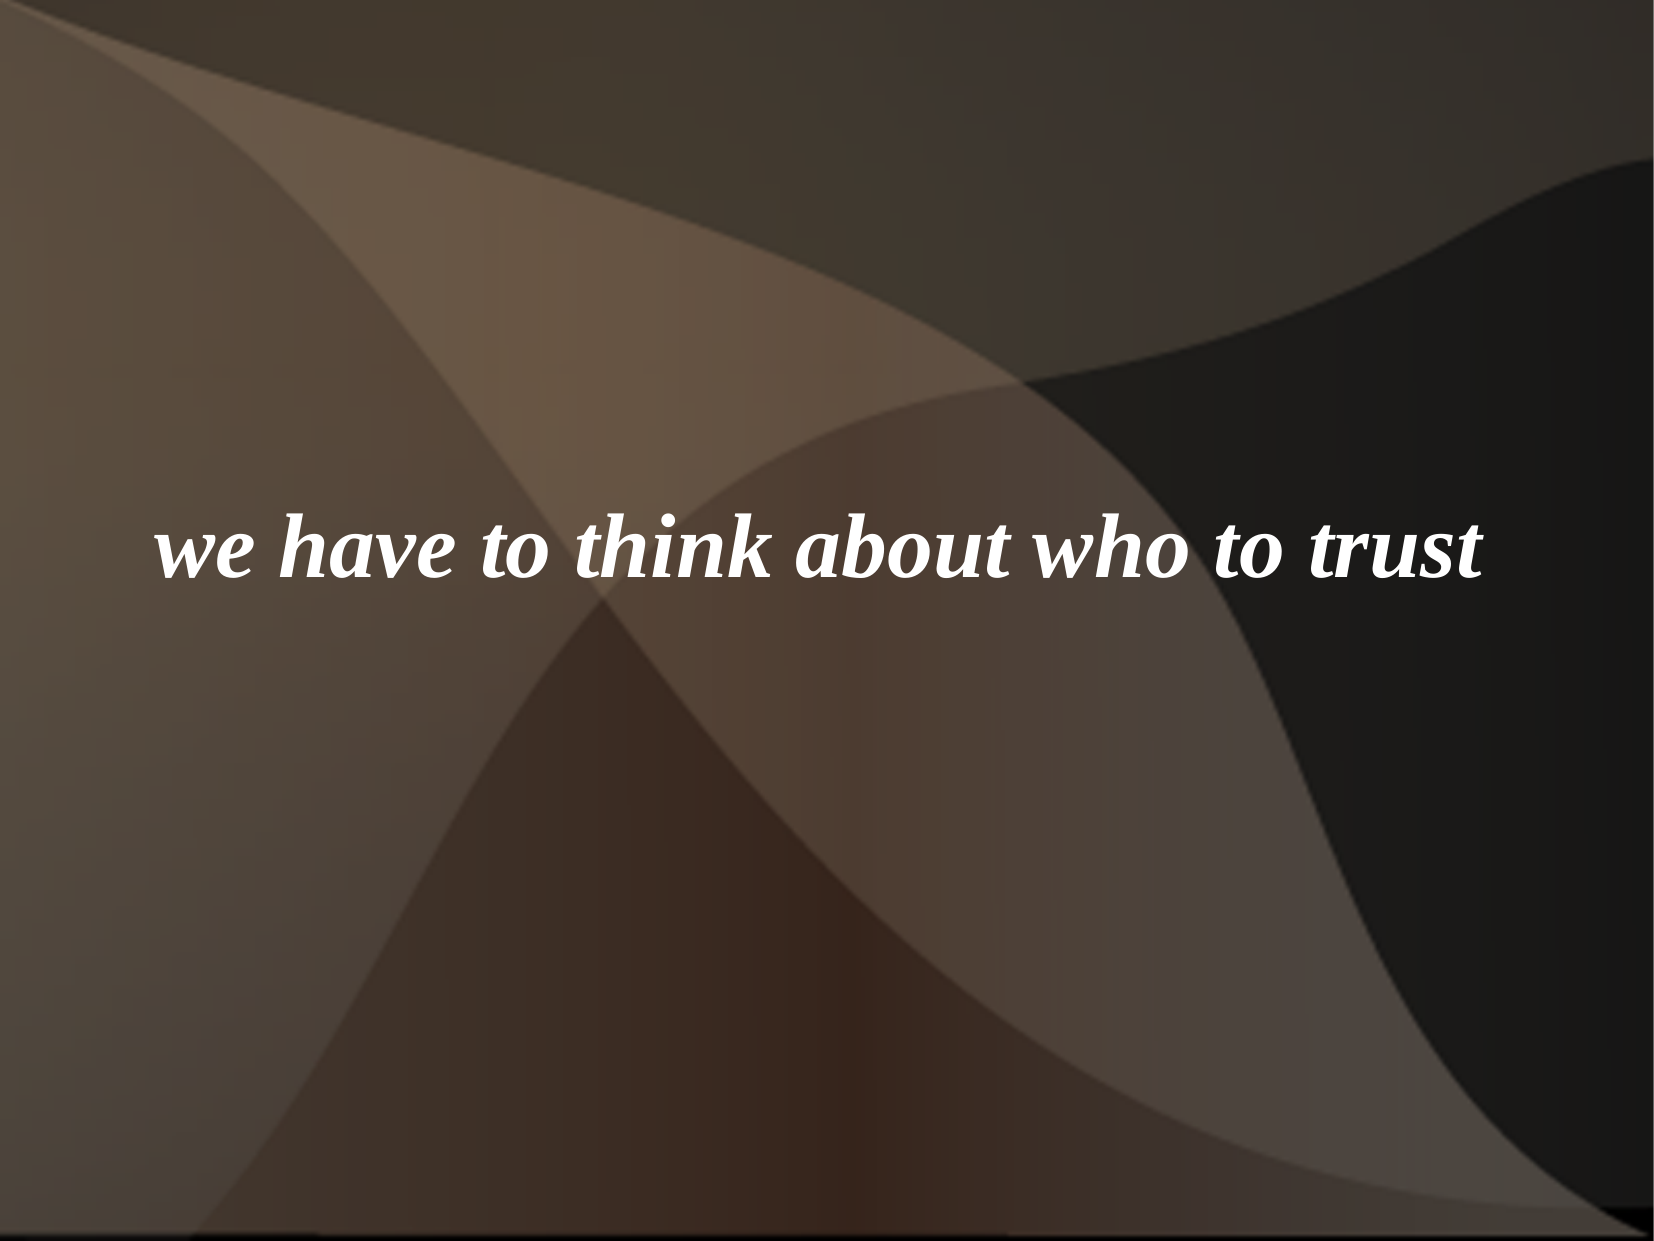

# we have to think about who to trust